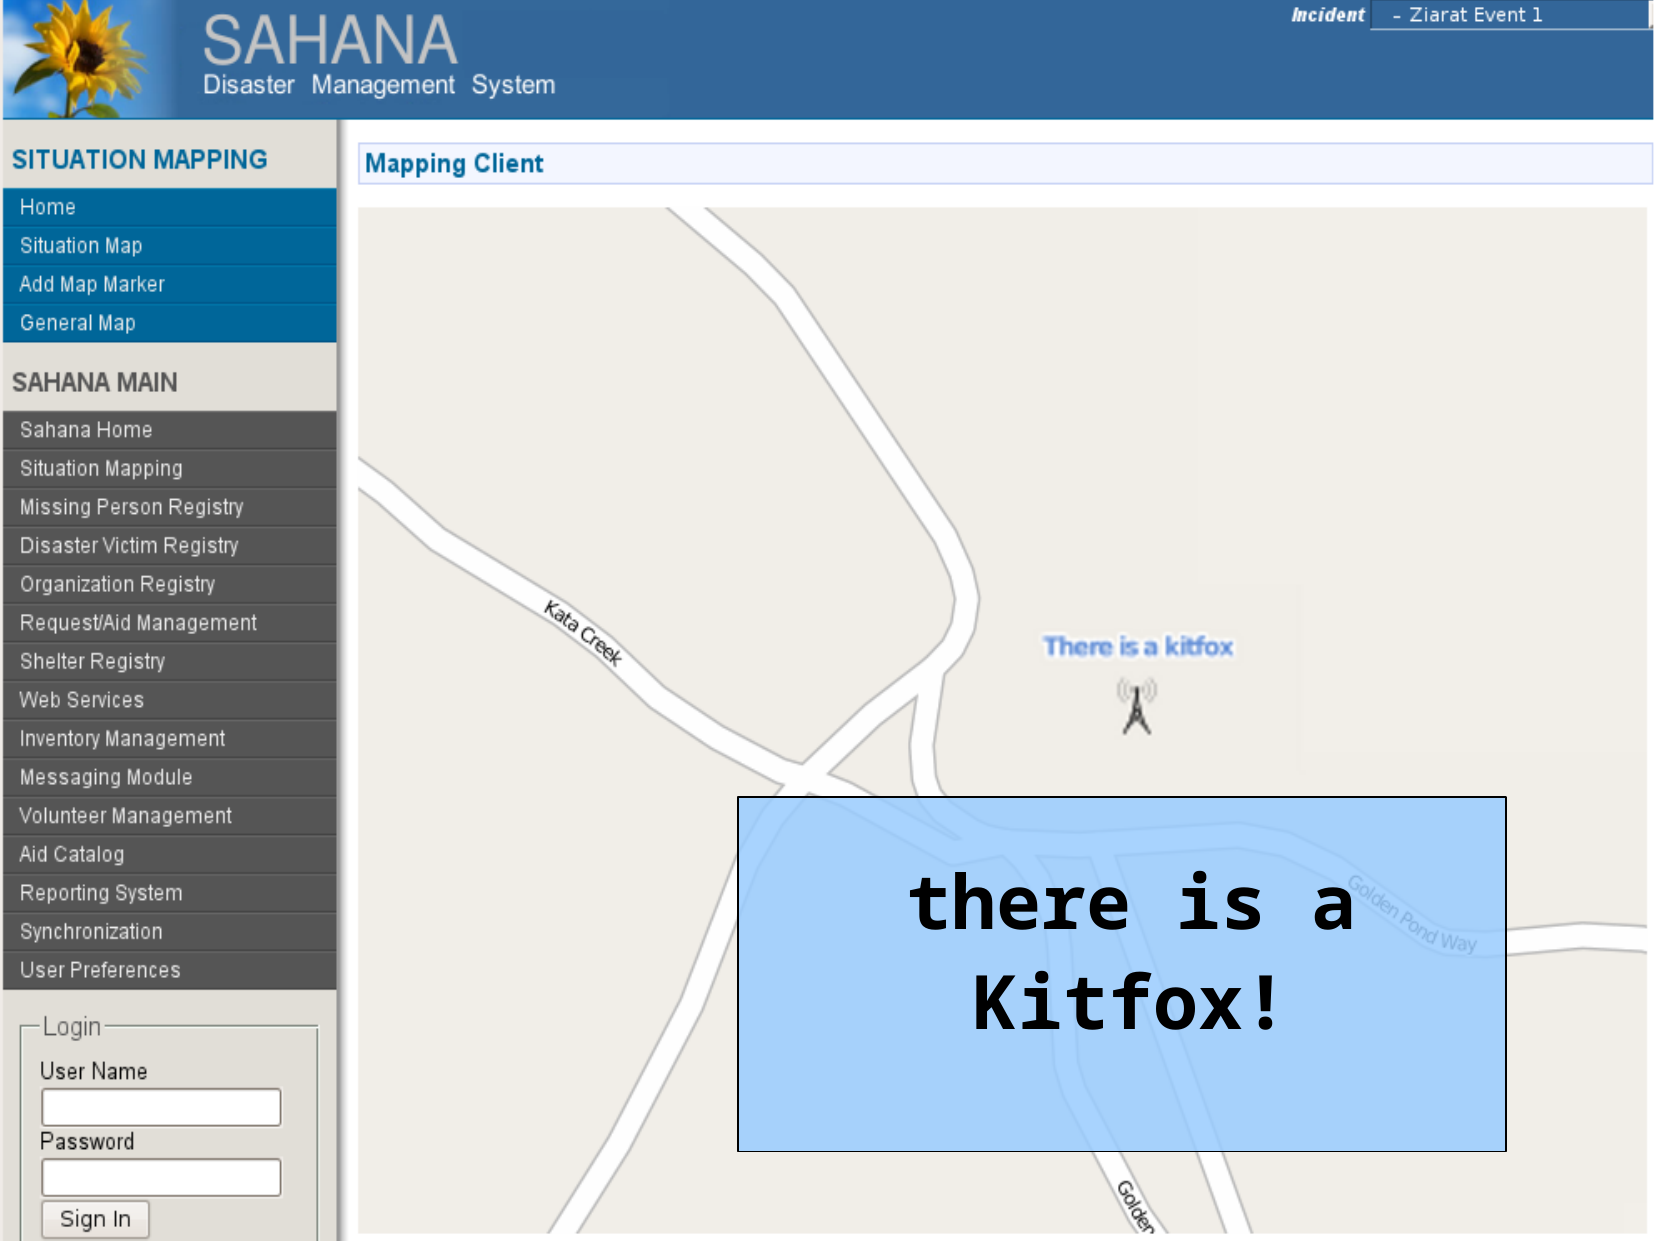

# THERE IS A KITFOX
there is a Kitfox!